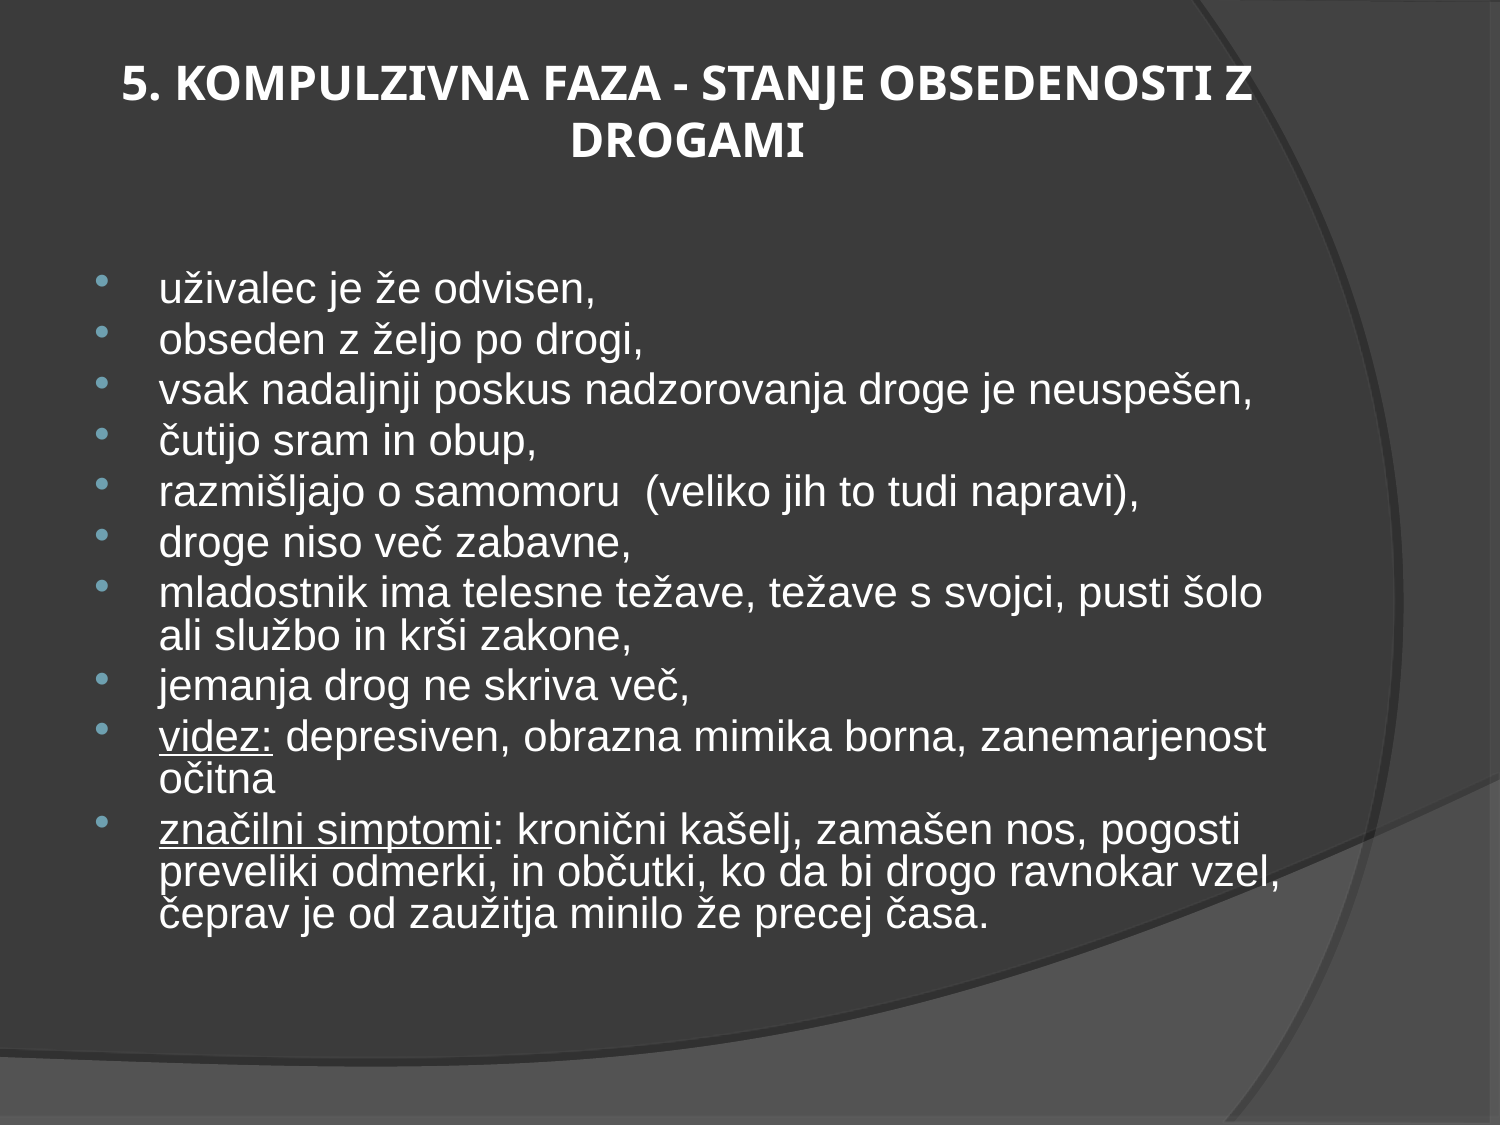

# 5. KOMPULZIVNA FAZA - STANJE OBSEDENOSTI Z DROGAMI
uživalec je že odvisen,
obseden z željo po drogi,
vsak nadaljnji poskus nadzorovanja droge je neuspešen,
čutijo sram in obup,
razmišljajo o samomoru (veliko jih to tudi napravi),
droge niso več zabavne,
mladostnik ima telesne težave, težave s svojci, pusti šolo ali službo in krši zakone,
jemanja drog ne skriva več,
videz: depresiven, obrazna mimika borna, zanemarjenost očitna
značilni simptomi: kronični kašelj, zamašen nos, pogosti preveliki odmerki, in občutki, ko da bi drogo ravnokar vzel, čeprav je od zaužitja minilo že precej časa.